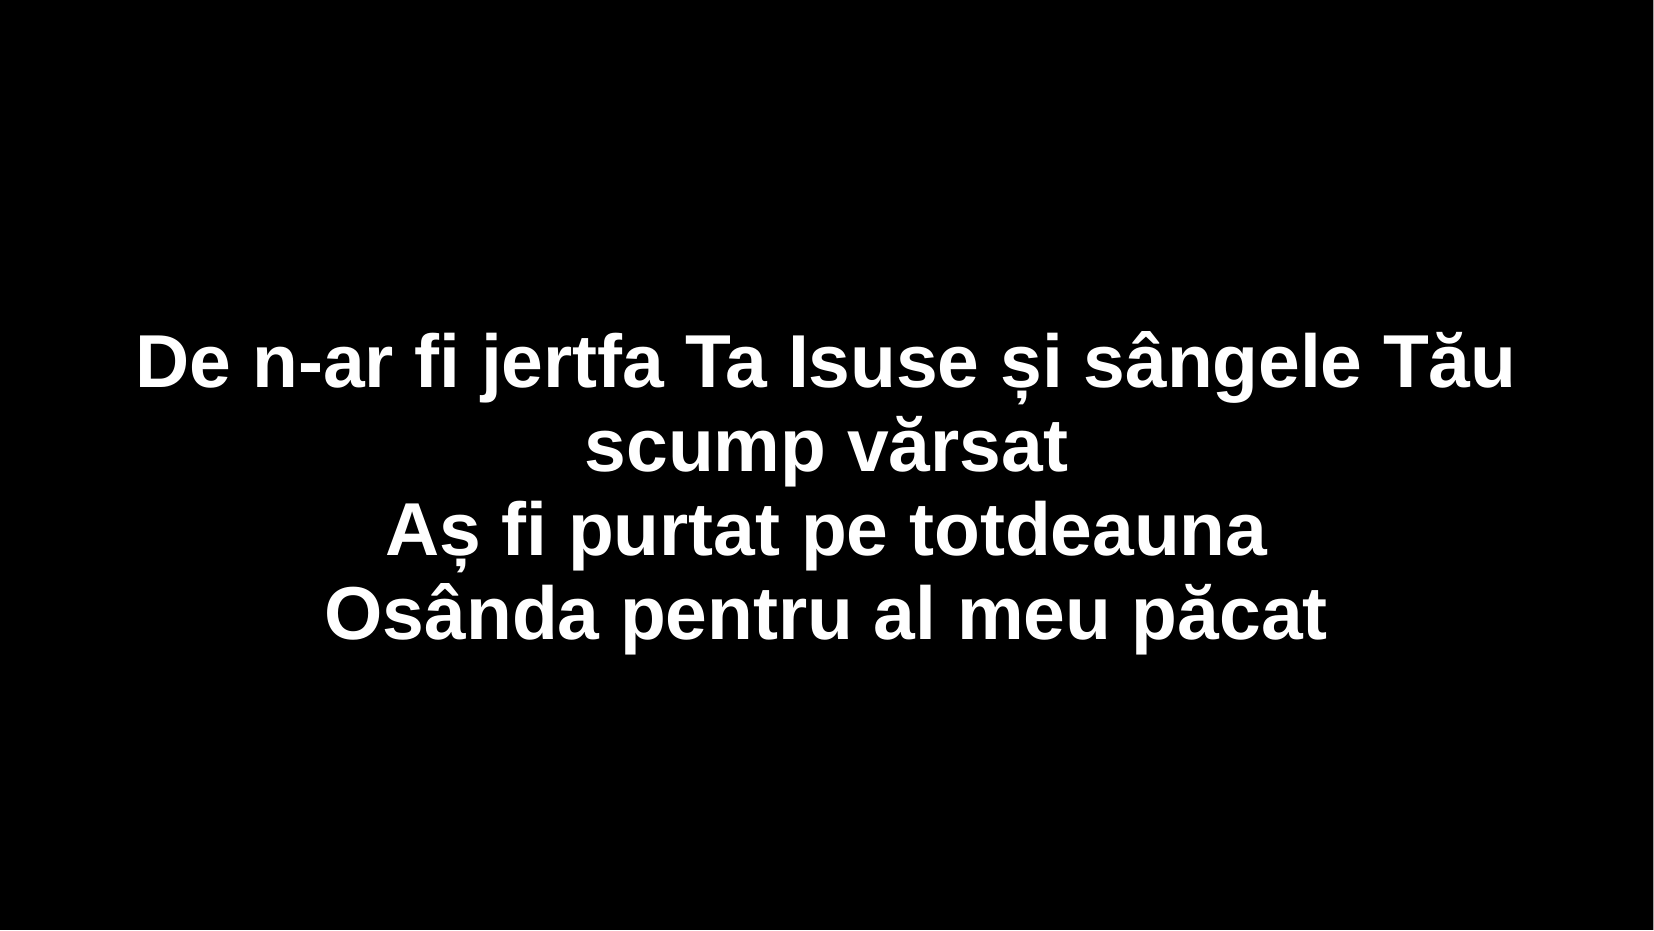

De n-ar fi jertfa Ta Isuse și sângele Tău scump vărsat
Aș fi purtat pe totdeauna
Osânda pentru al meu păcat